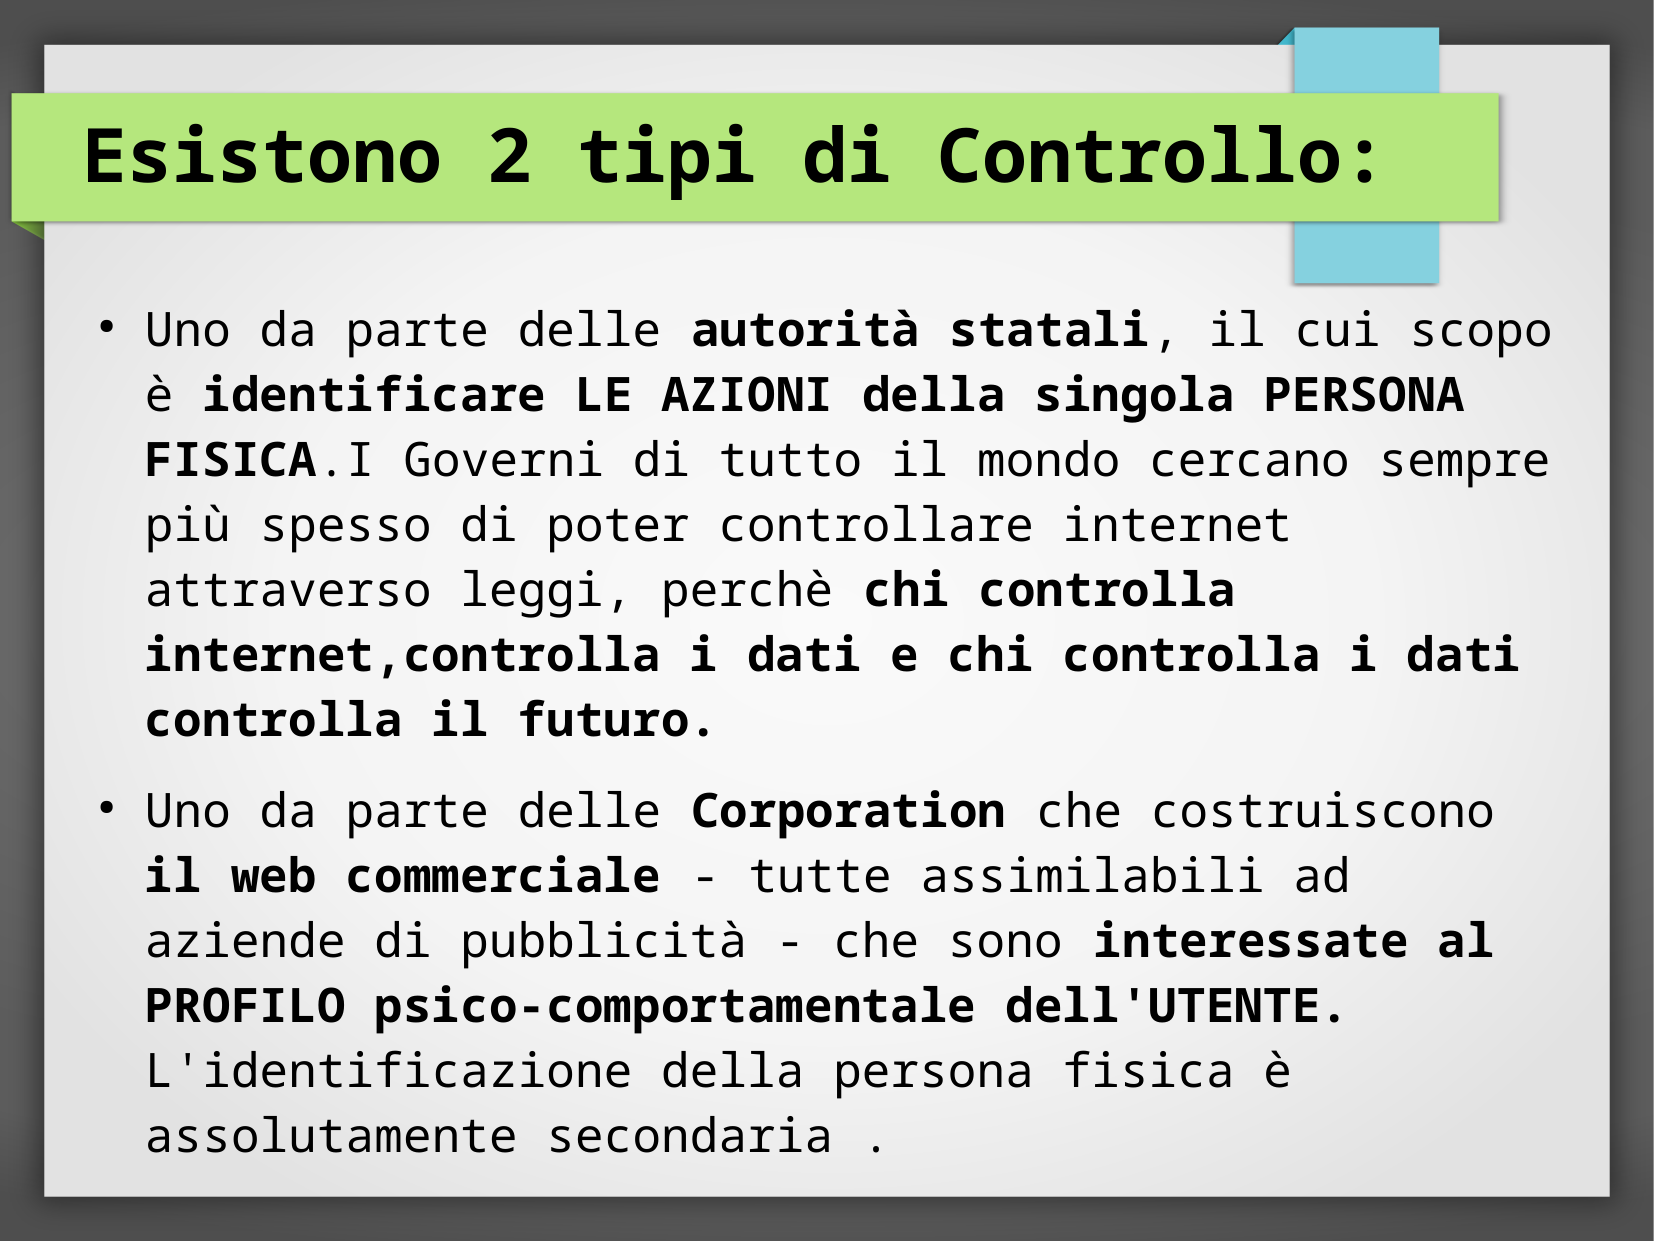

# Esistono 2 tipi di Controllo:
Uno da parte delle autorità statali, il cui scopo è identificare LE AZIONI della singola PERSONA FISICA.I Governi di tutto il mondo cercano sempre più spesso di poter controllare internet attraverso leggi, perchè chi controlla internet,controlla i dati e chi controlla i dati controlla il futuro.
Uno da parte delle Corporation che costruiscono il web commerciale - tutte assimilabili ad aziende di pubblicità - che sono interessate al PROFILO psico-comportamentale dell'UTENTE. L'identificazione della persona fisica è assolutamente secondaria .